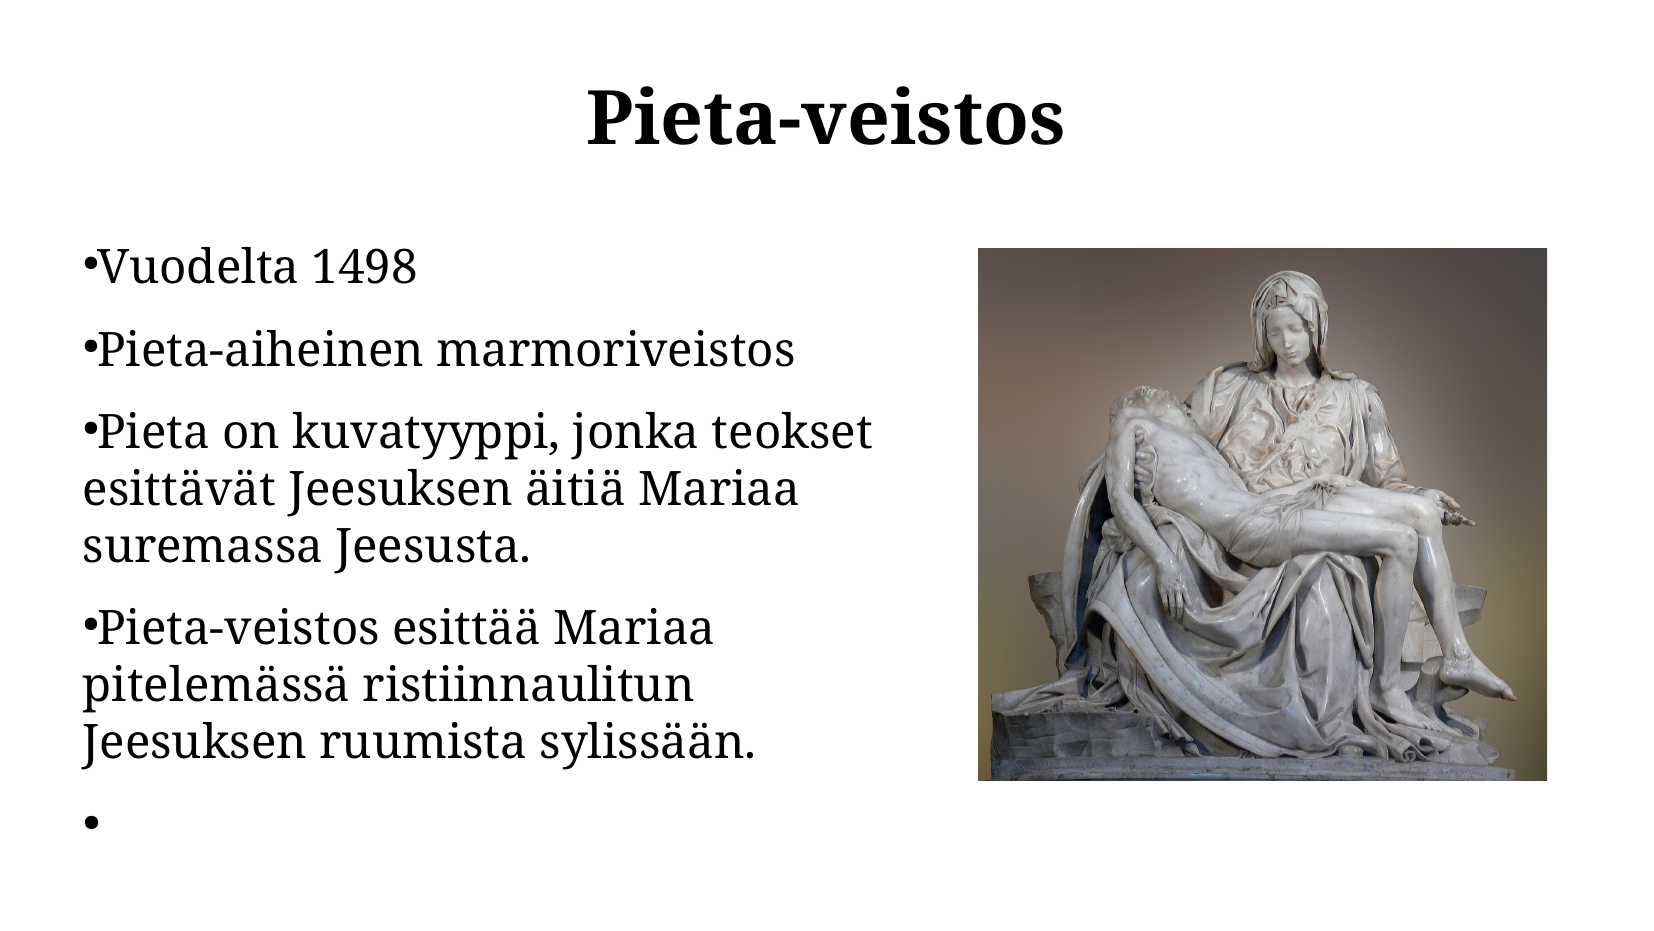

# Pieta-veistos
Vuodelta 1498
Pieta-aiheinen marmoriveistos
Pieta on kuvatyyppi, jonka teokset esittävät Jeesuksen äitiä Mariaa suremassa Jeesusta.
Pieta-veistos esittää Mariaa pitelemässä ristiinnaulitun Jeesuksen ruumista sylissään.